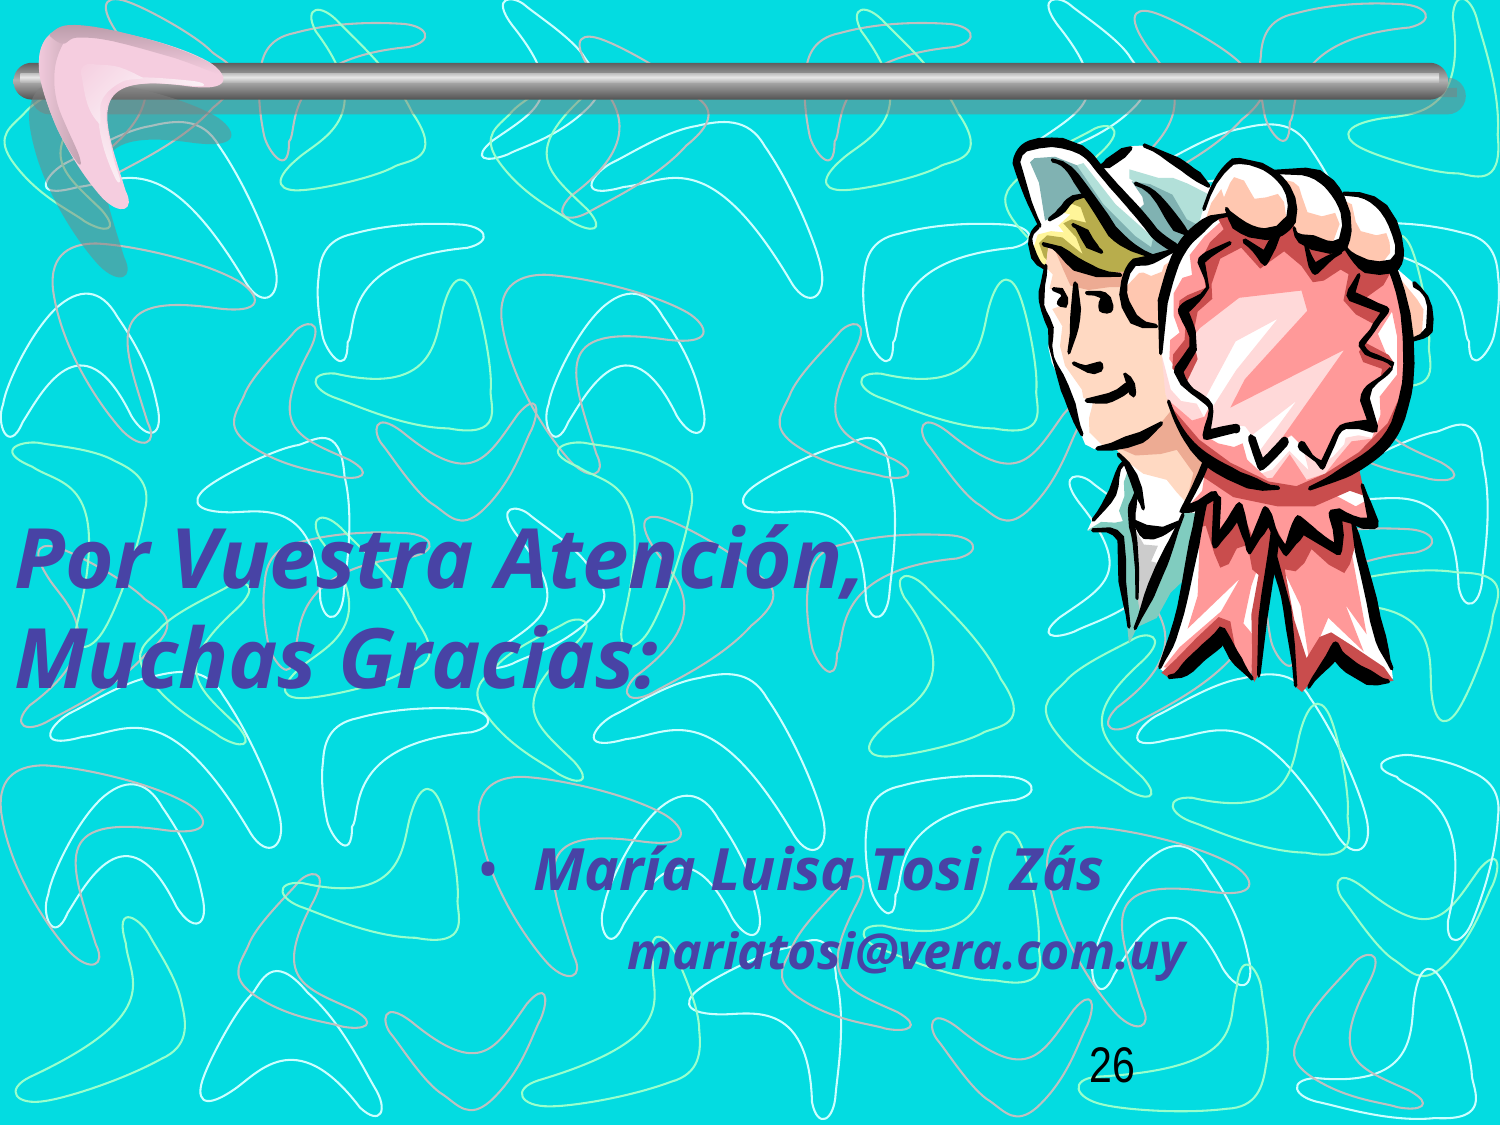

# Por Vuestra Atención, Muchas Gracias:
María Luisa Tosi Zás
	mariatosi@vera.com.uy
26